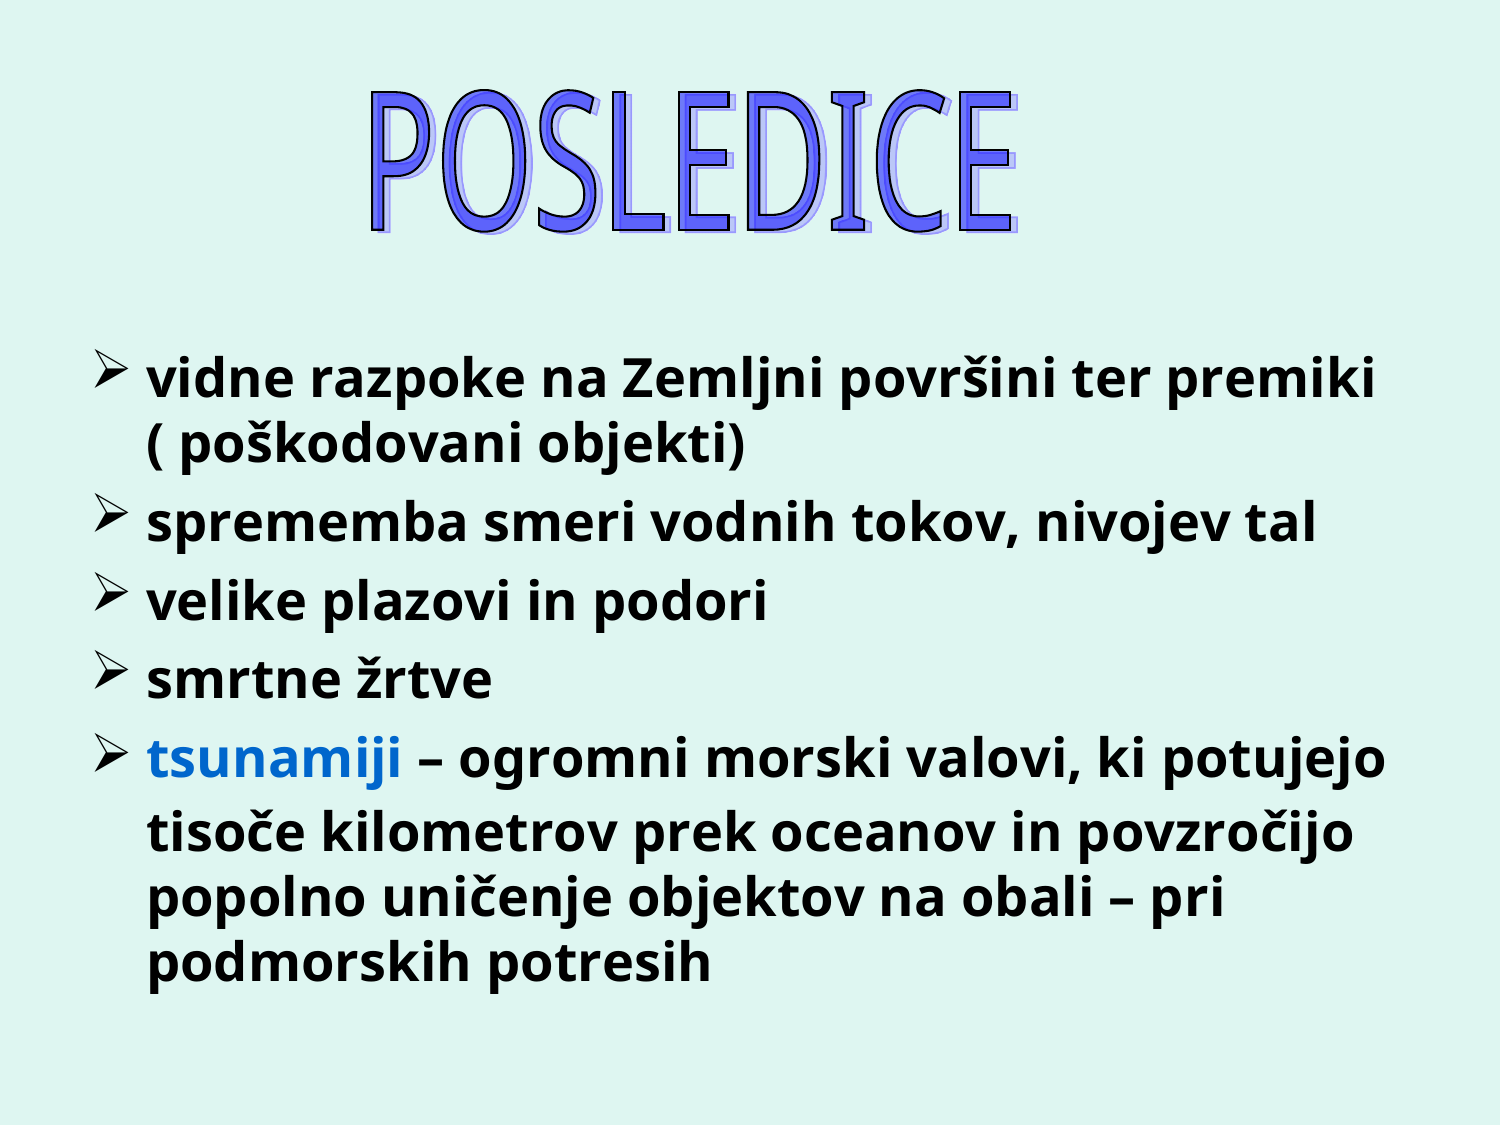

#
POSLEDICE
vidne razpoke na Zemljni površini ter premiki ( poškodovani objekti)
sprememba smeri vodnih tokov, nivojev tal
velike plazovi in podori
smrtne žrtve
tsunamiji – ogromni morski valovi, ki potujejo tisoče kilometrov prek oceanov in povzročijo popolno uničenje objektov na obali – pri podmorskih potresih